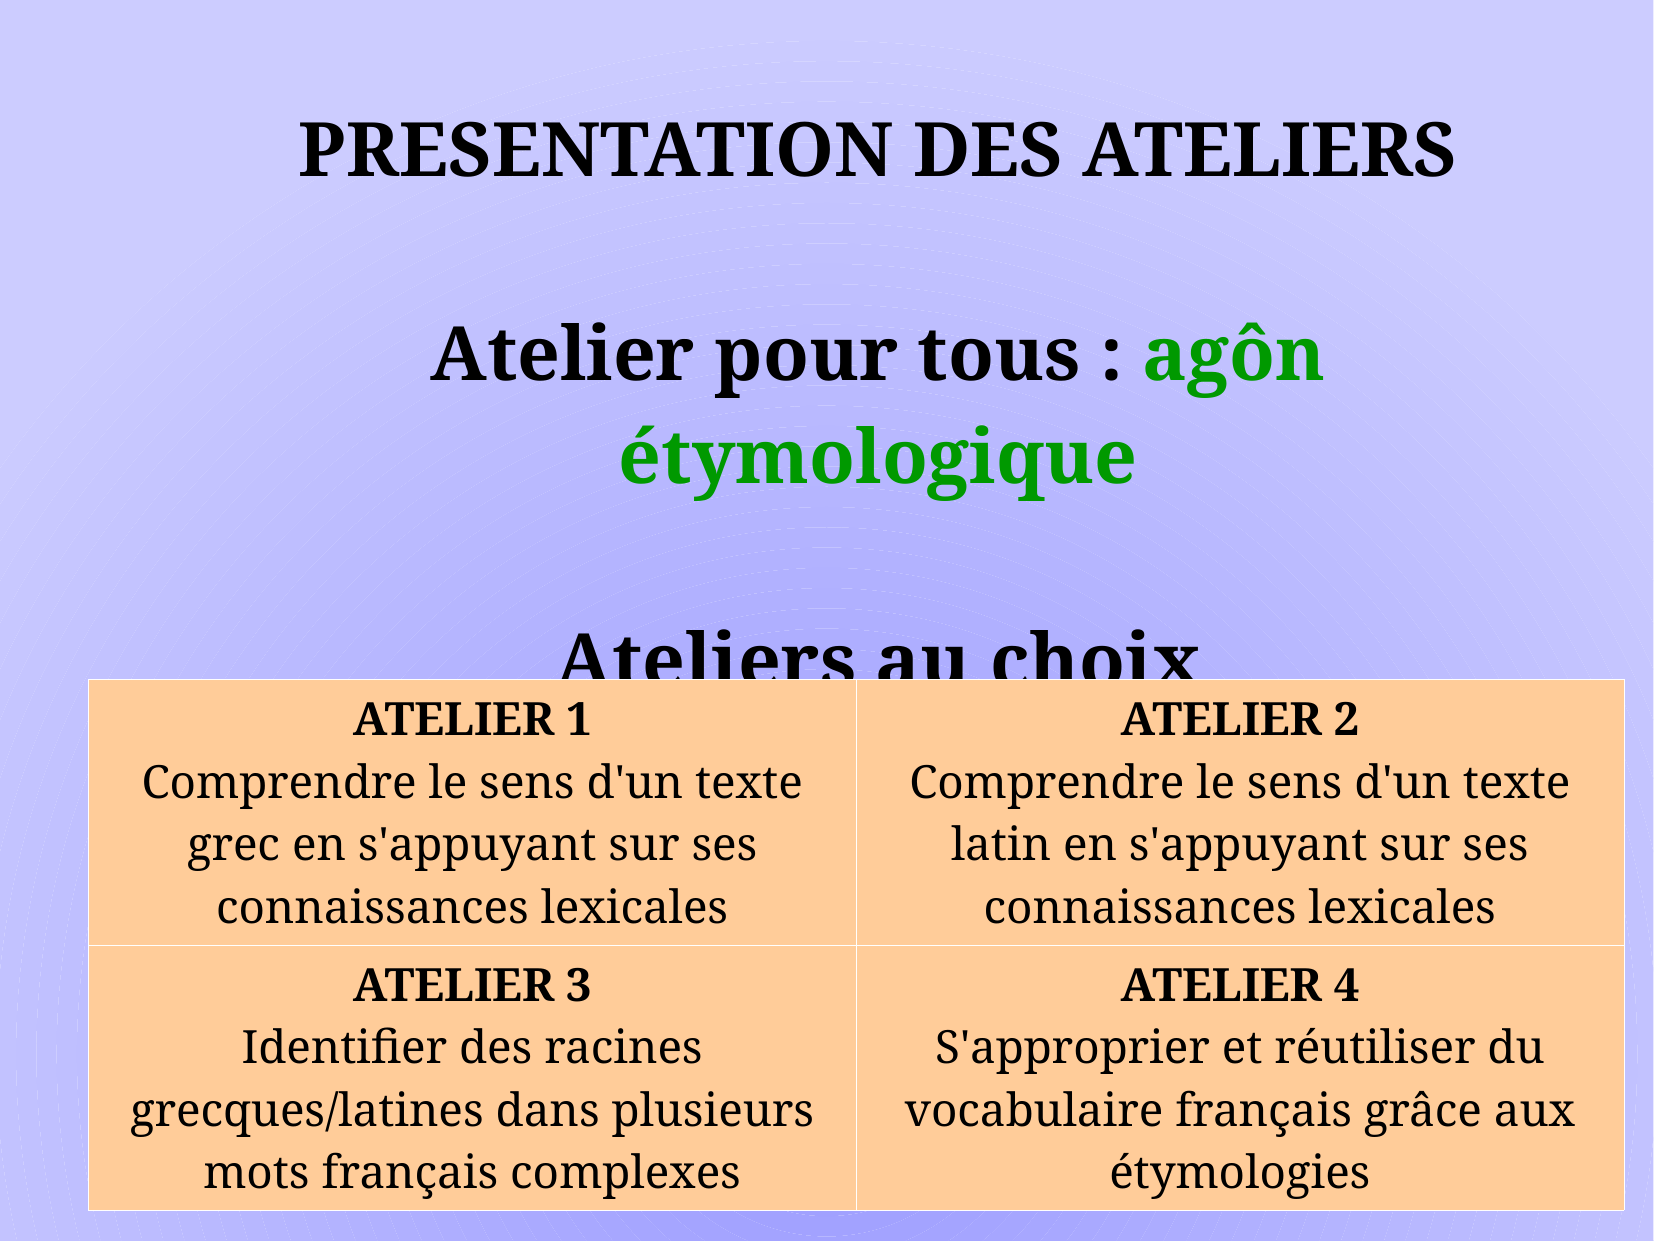

PRESENTATION DES ATELIERS
Atelier pour tous : agôn étymologique
Ateliers au choix
| ATELIER 1 Comprendre le sens d'un texte grec en s'appuyant sur ses connaissances lexicales | ATELIER 2 Comprendre le sens d'un texte latin en s'appuyant sur ses connaissances lexicales |
| --- | --- |
| ATELIER 3 Identifier des racines grecques/latines dans plusieurs mots français complexes | ATELIER 4 S'approprier et réutiliser du vocabulaire français grâce aux étymologies |